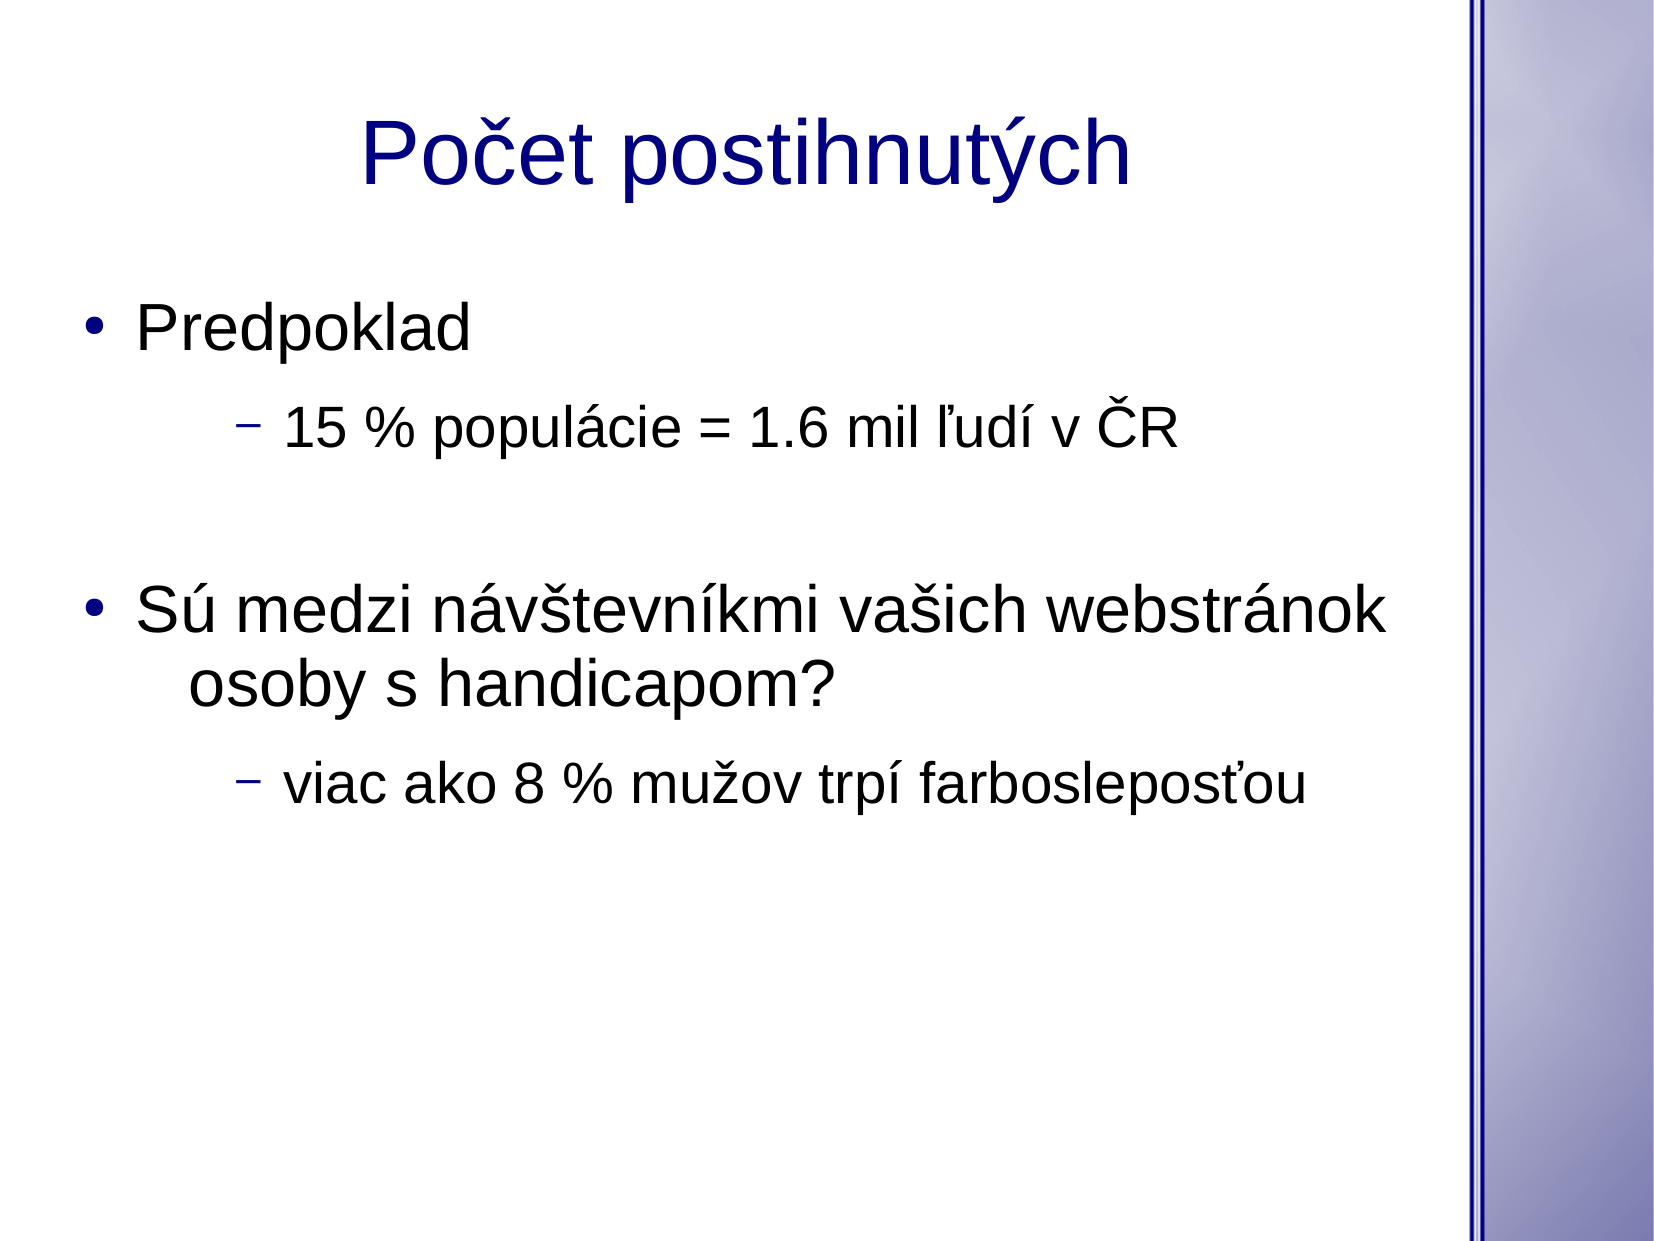

# Počet postihnutých
Predpoklad
15 % populácie = 1.6 mil ľudí v ČR
Sú medzi návštevníkmi vašich webstránok osoby s handicapom?
viac ako 8 % mužov trpí farbosleposťou